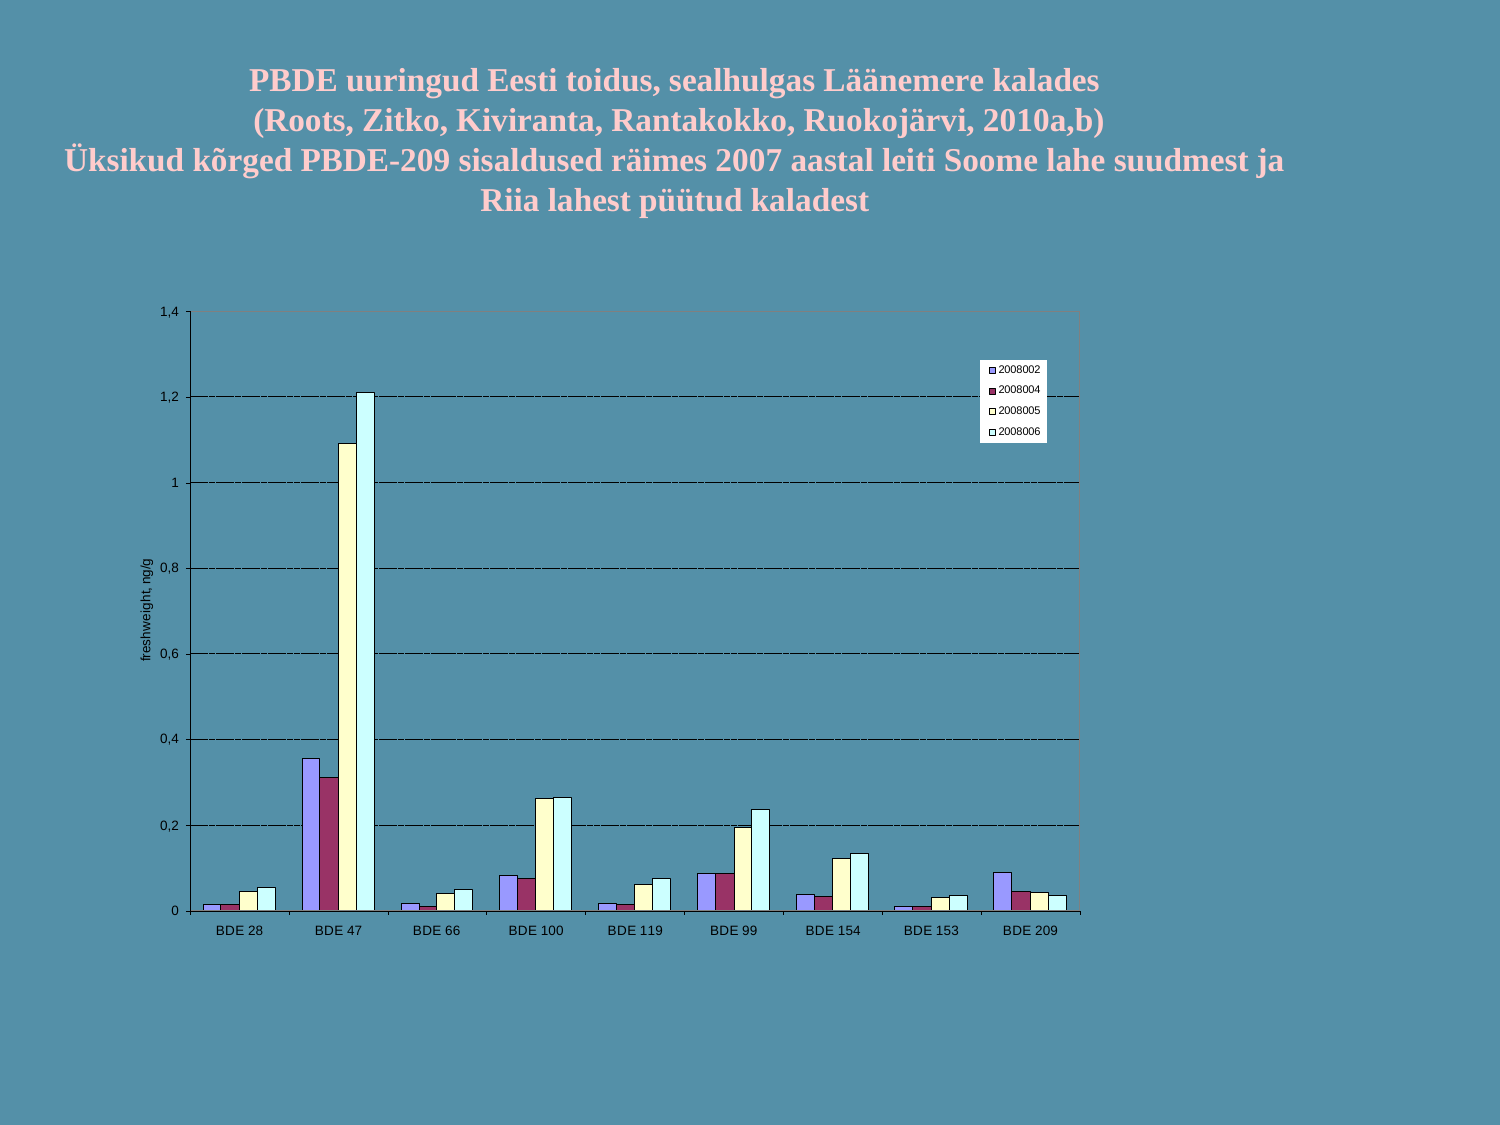

PBDE uuringud Eesti toidus, sealhulgas Läänemere kalades
(Roots, Zitko, Kiviranta, Rantakokko, Ruokojärvi, 2010a,b)
Üksikud kõrged PBDE-209 sisaldused räimes 2007 aastal leiti Soome lahe suudmest ja
Riia lahest püütud kaladest